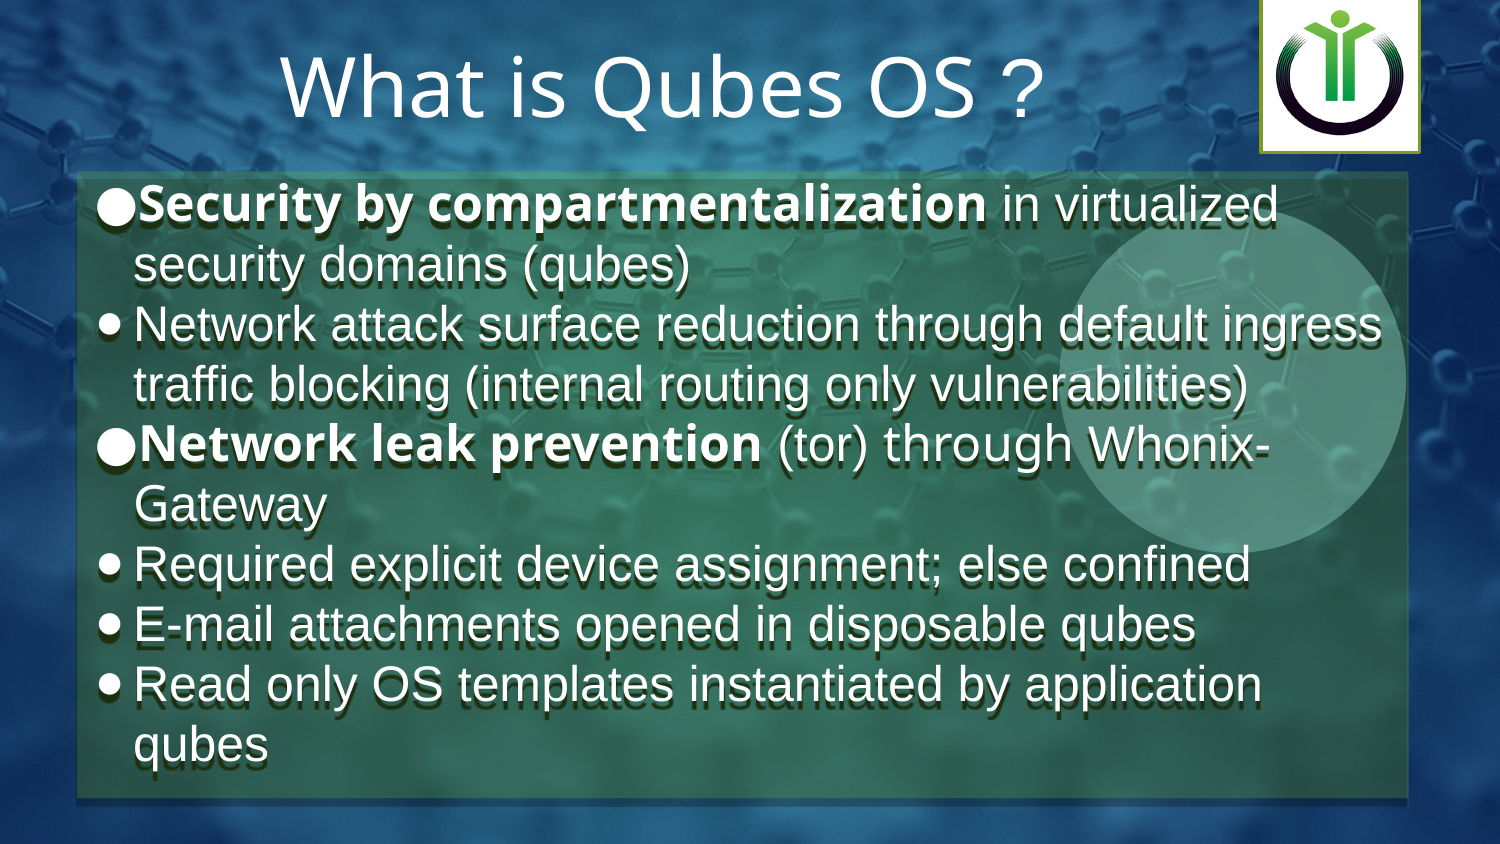

What is Qubes OS ?
Security by compartmentalization in virtualized security domains (qubes)
Network attack surface reduction through default ingress traffic blocking (internal routing only vulnerabilities)
Network leak prevention (tor) through Whonix-Gateway
Required explicit device assignment; else confined
E-mail attachments opened in disposable qubes
Read only OS templates instantiated by application qubes